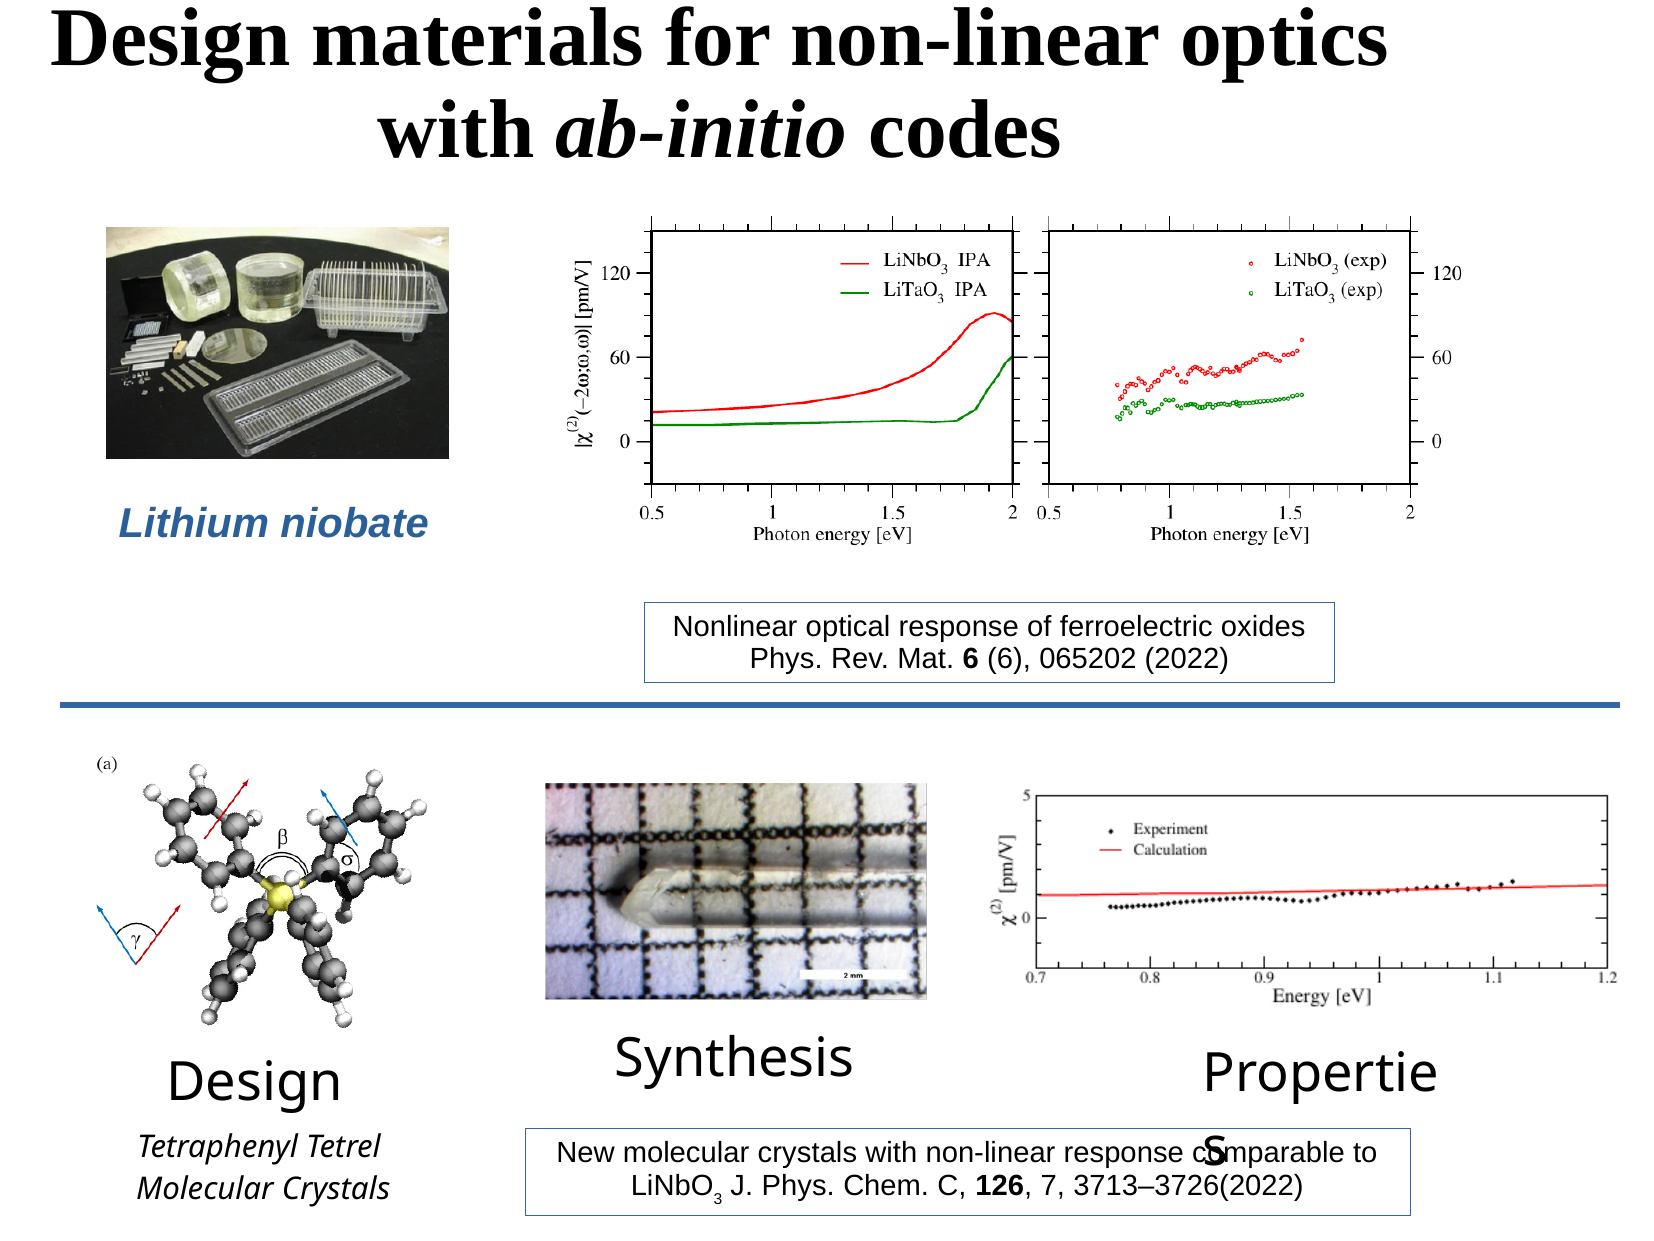

# Design materials for non-linear optics with ab-initio codes
Lithium niobate
Nonlinear optical response of ferroelectric oxides
Phys. Rev. Mat. 6 (6), 065202 (2022)
Synthesis
Properties
Design
Tetraphenyl Tetrel
Molecular Crystals
New molecular crystals with non-linear response comparable to LiNbO3 J. Phys. Chem. C, 126, 7, 3713–3726(2022)